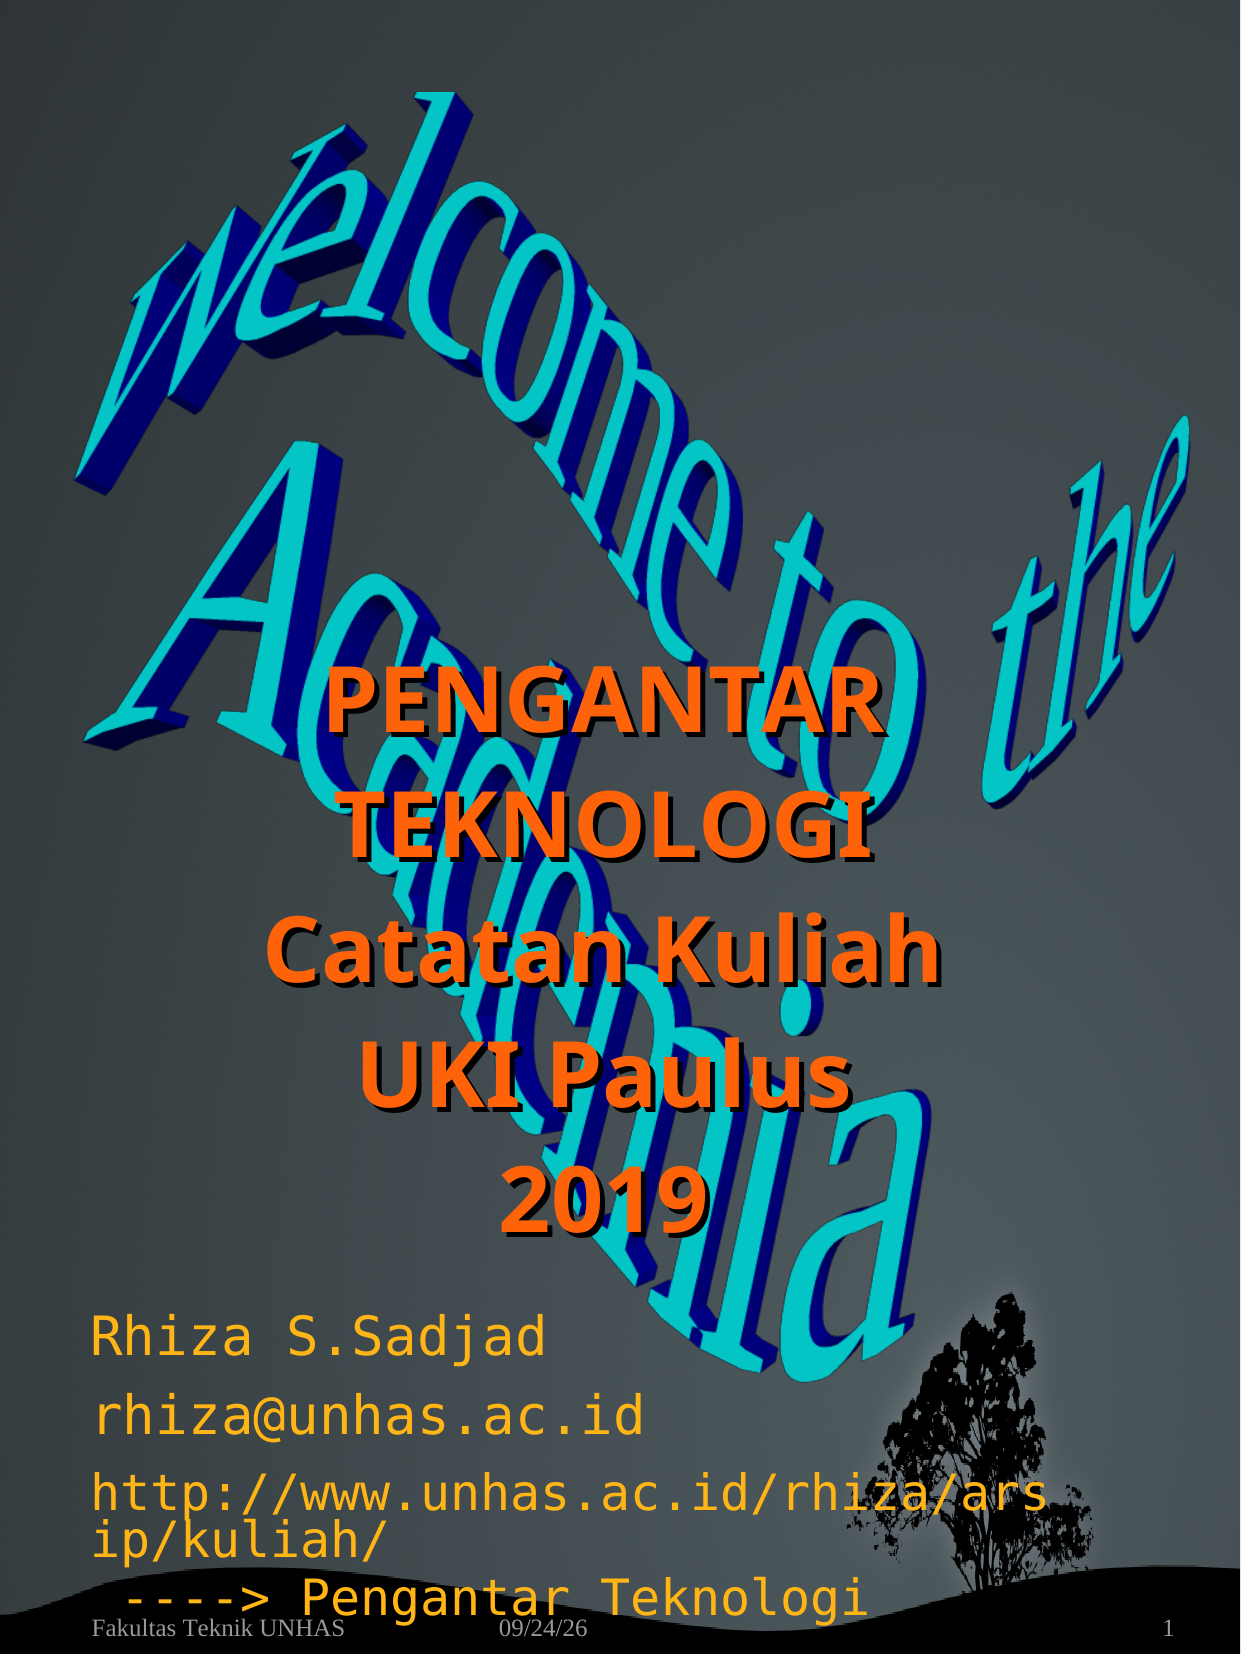

Welcome to the
Academia
# PENGANTAR TEKNOLOGI Catatan Kuliah UKI Paulus 2019
Rhiza S.Sadjad
rhiza@unhas.ac.id
http://www.unhas.ac.id/rhiza/arsip/kuliah/ ----> Pengantar Teknologi
Fakultas Teknik UNHAS
1